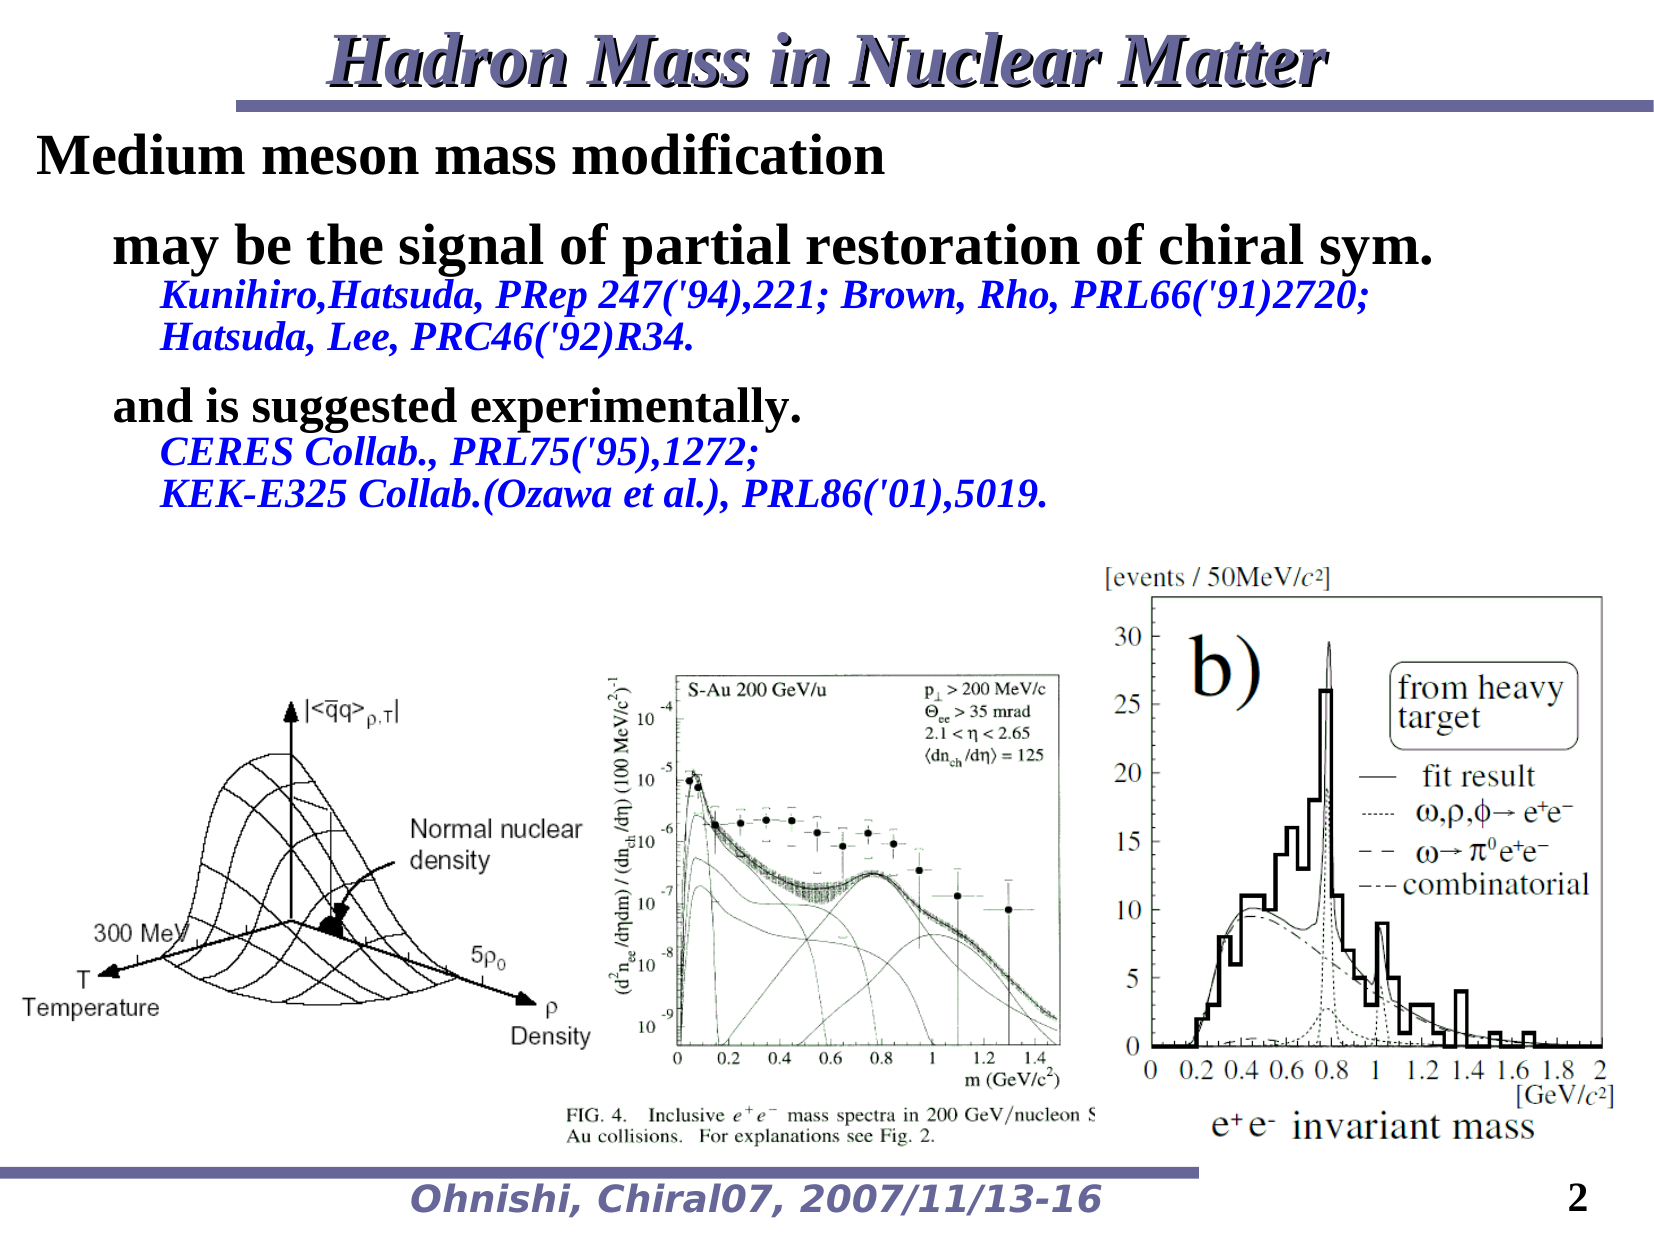

# Hadron Mass in Nuclear Matter
Medium meson mass modification
may be the signal of partial restoration of chiral sym.
Kunihiro,Hatsuda, PRep 247('94),221; Brown, Rho, PRL66('91)2720;
Hatsuda, Lee, PRC46('92)R34.
and is suggested experimentally.
CERES Collab., PRL75('95),1272;
KEK-E325 Collab.(Ozawa et al.), PRL86('01),5019.